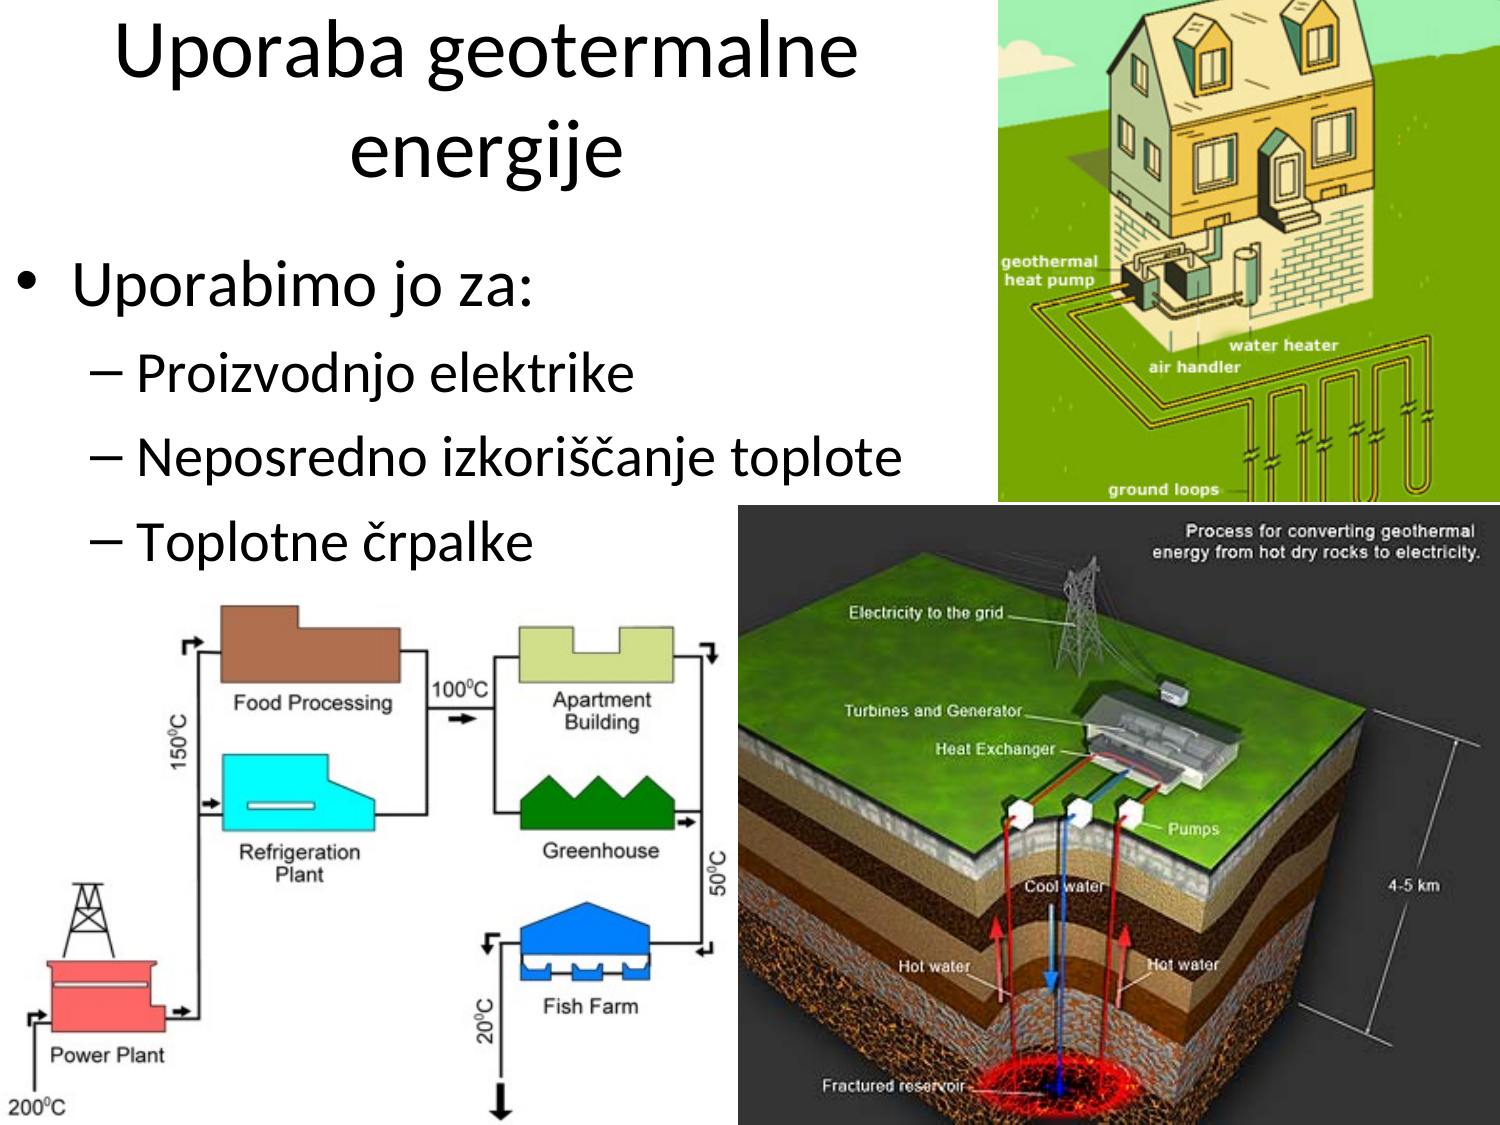

Uporaba geotermalne energije
Uporabimo jo za:
Proizvodnjo elektrike
Neposredno izkoriščanje toplote
Toplotne črpalke